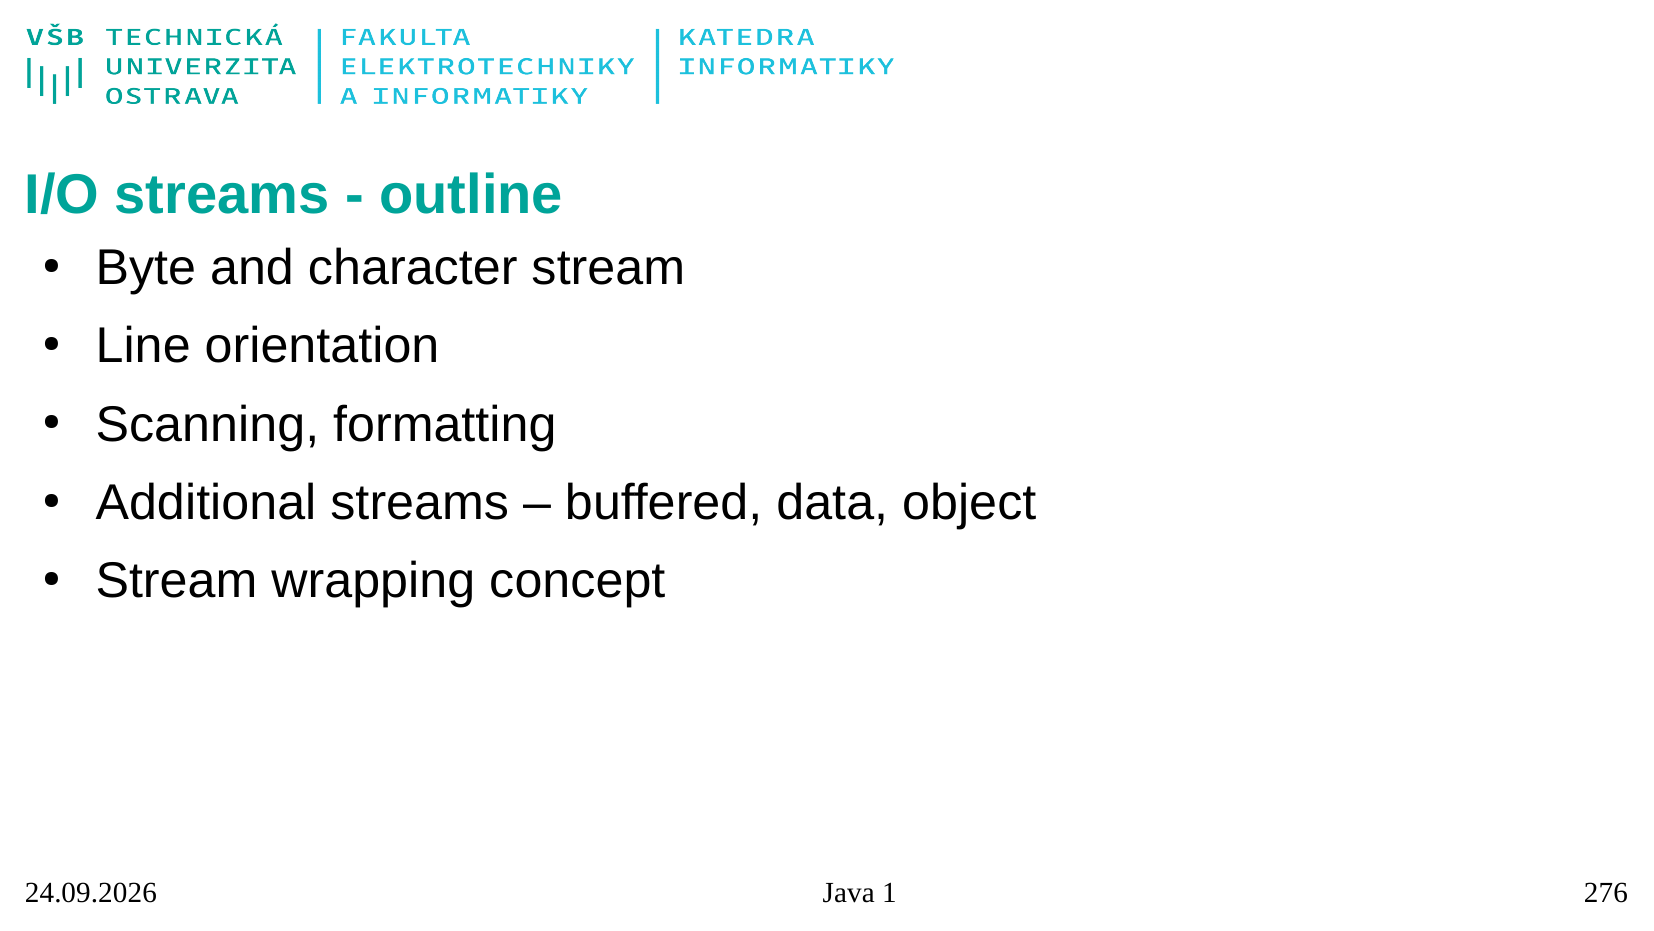

# I/O streams - outline
Byte and character stream
Line orientation
Scanning, formatting
Additional streams – buffered, data, object
Stream wrapping concept
Java 1
276